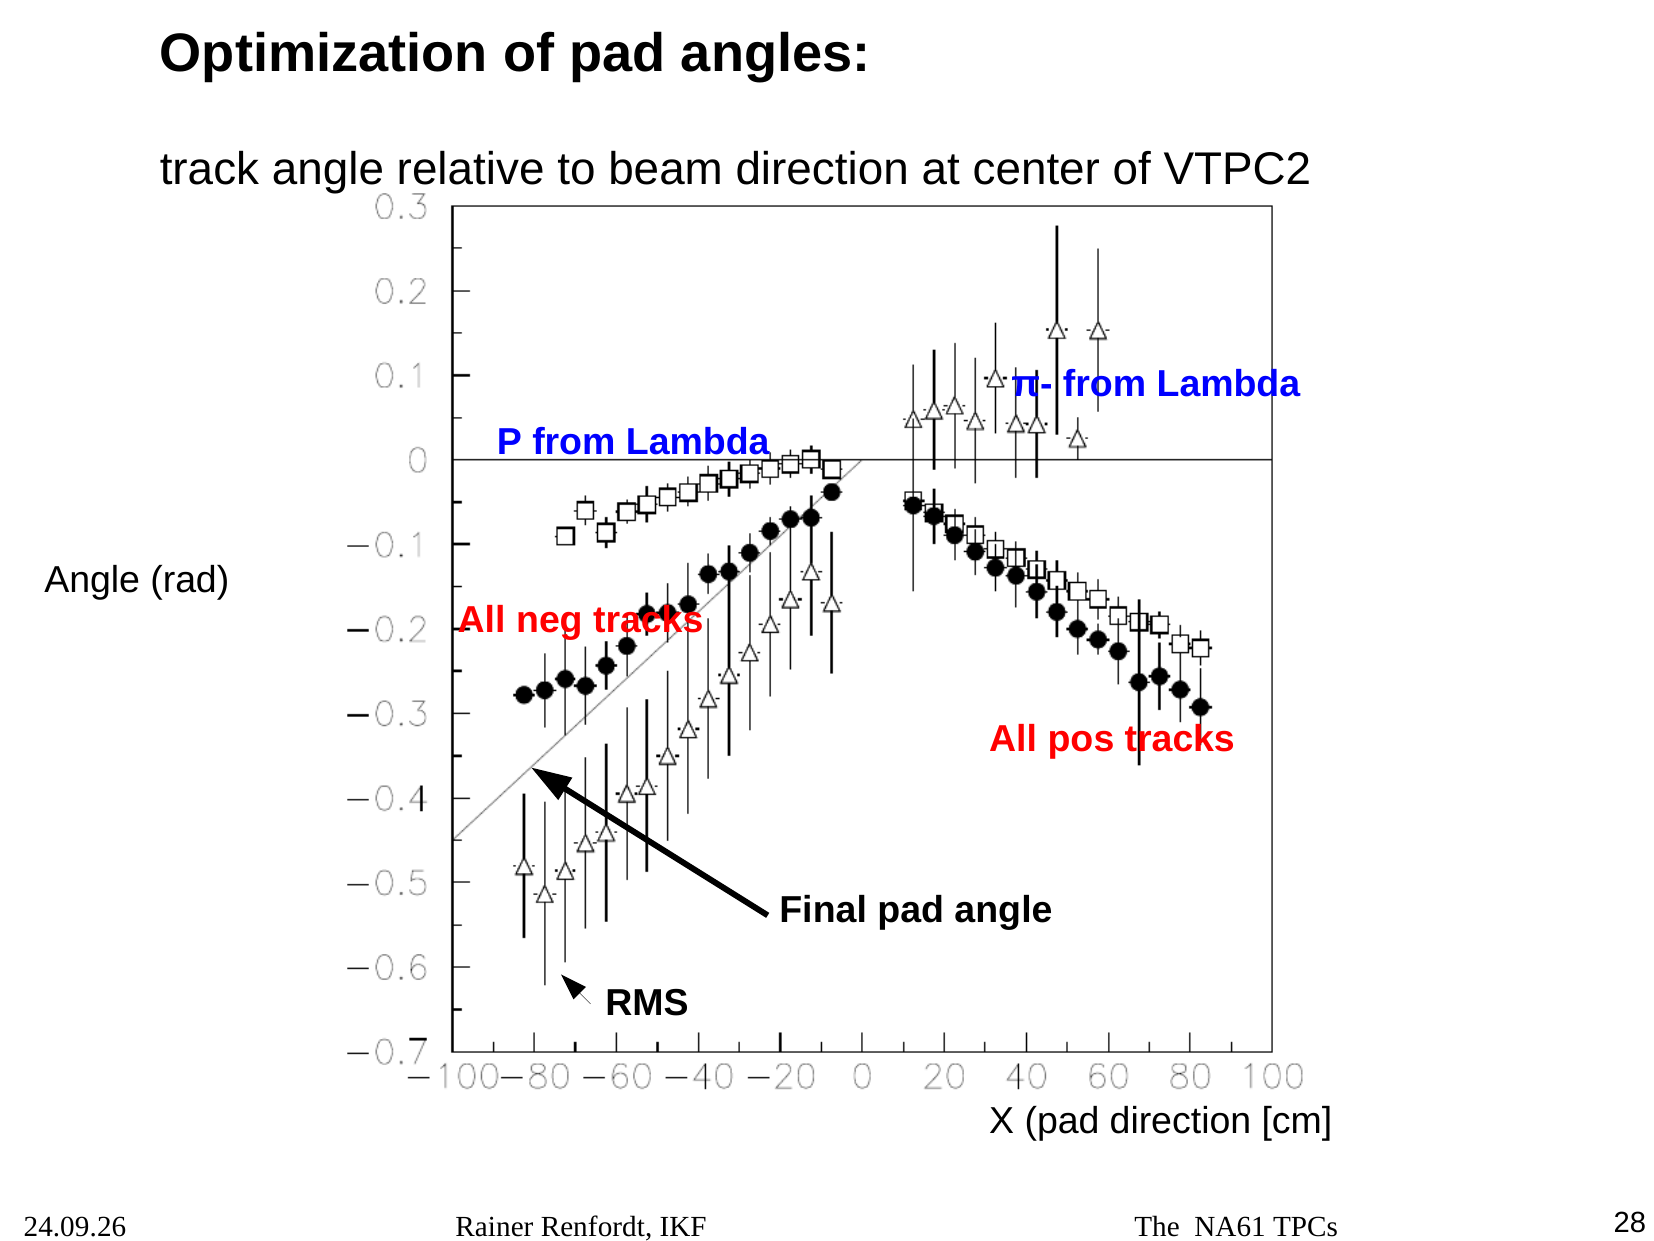

Optimization of pad angles:
track angle relative to beam direction at center of VTPC2
π- from Lambda
P from Lambda
Angle (rad)
All neg tracks
All pos tracks
Final pad angle
RMS
X (pad direction [cm]